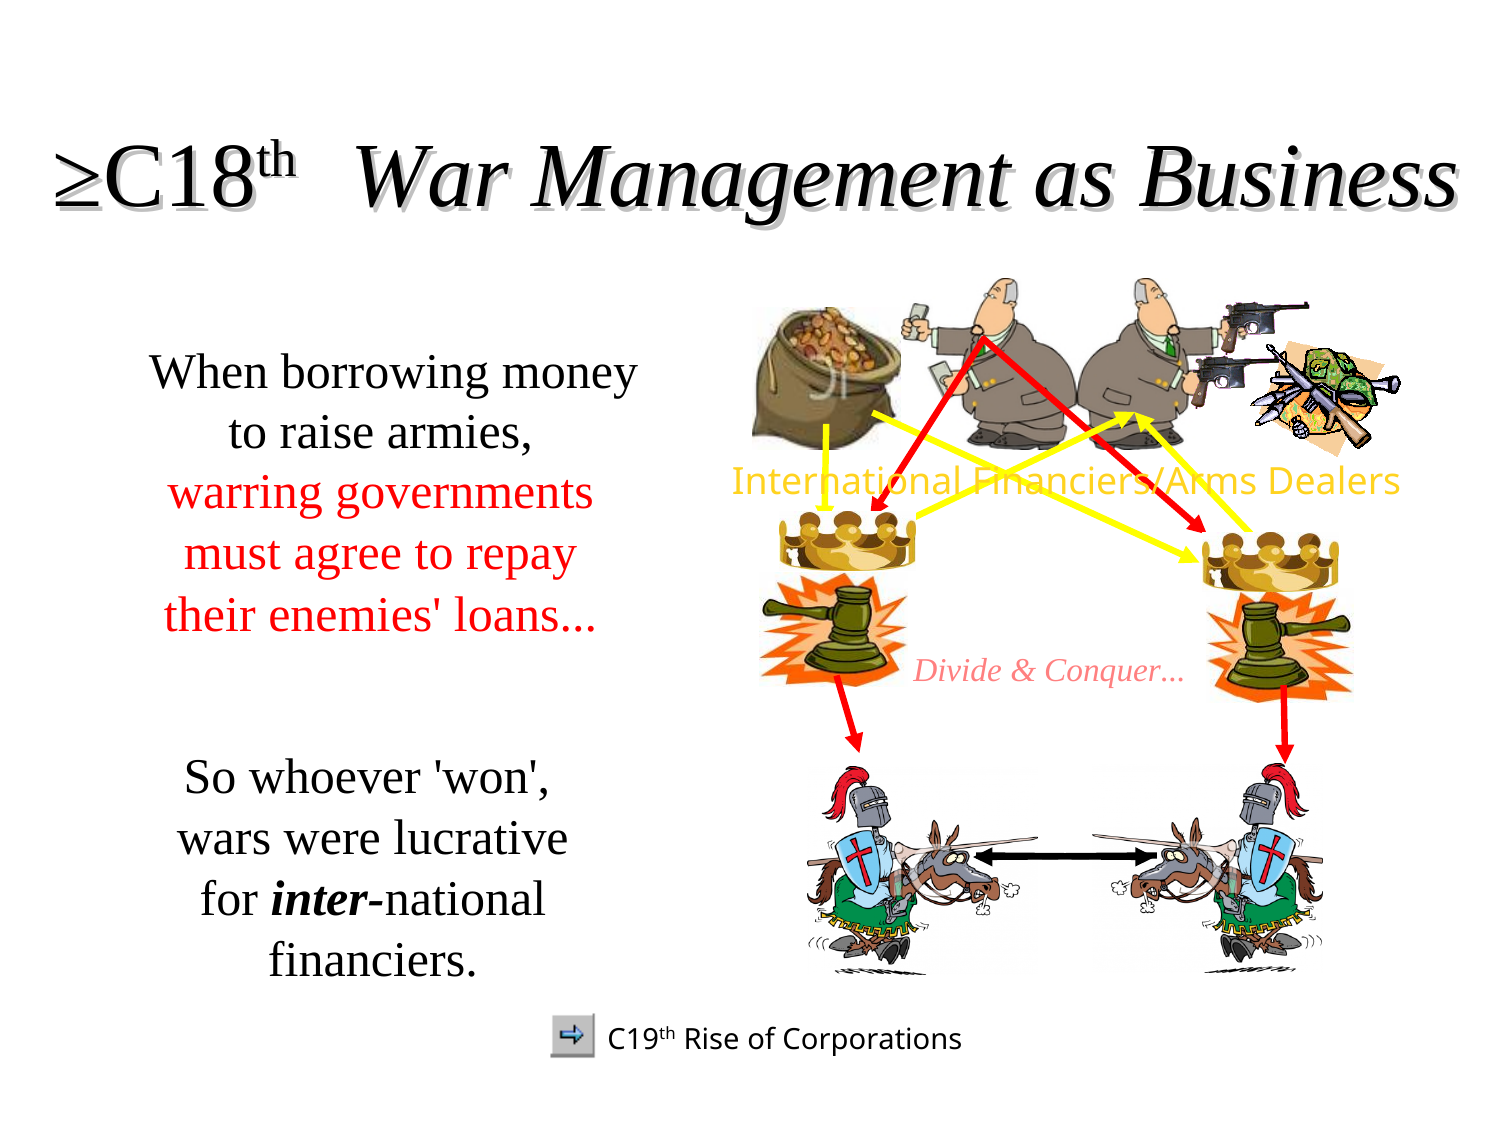

# ≥C18th War Management as Business
When borrowing money
to raise armies,
warring governments must agree to repay their enemies' loans...
International Financiers/Arms Dealers
 Divide & Conquer...
So whoever 'won', wars were lucrative for inter-national financiers.
 C19th Rise of Corporations